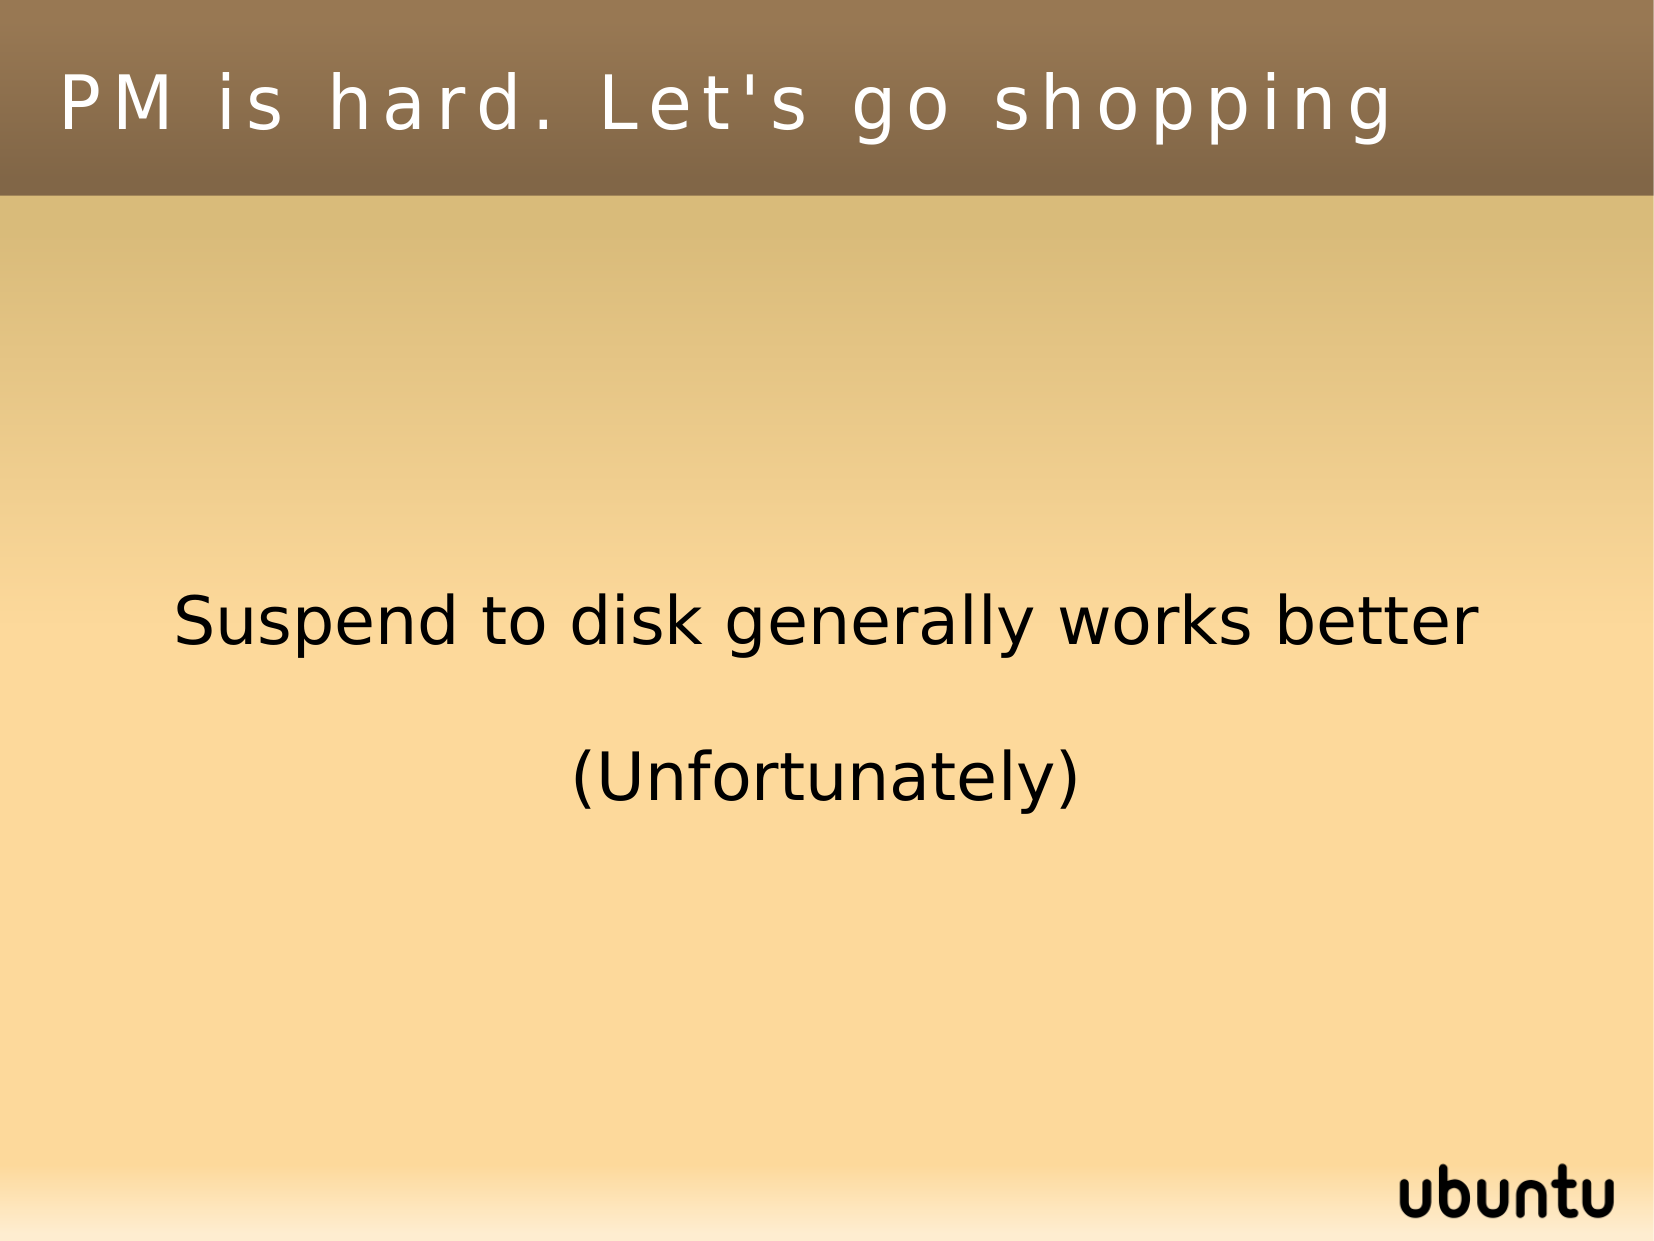

# PM is hard. Let's go shopping
Suspend to disk generally works better
(Unfortunately)